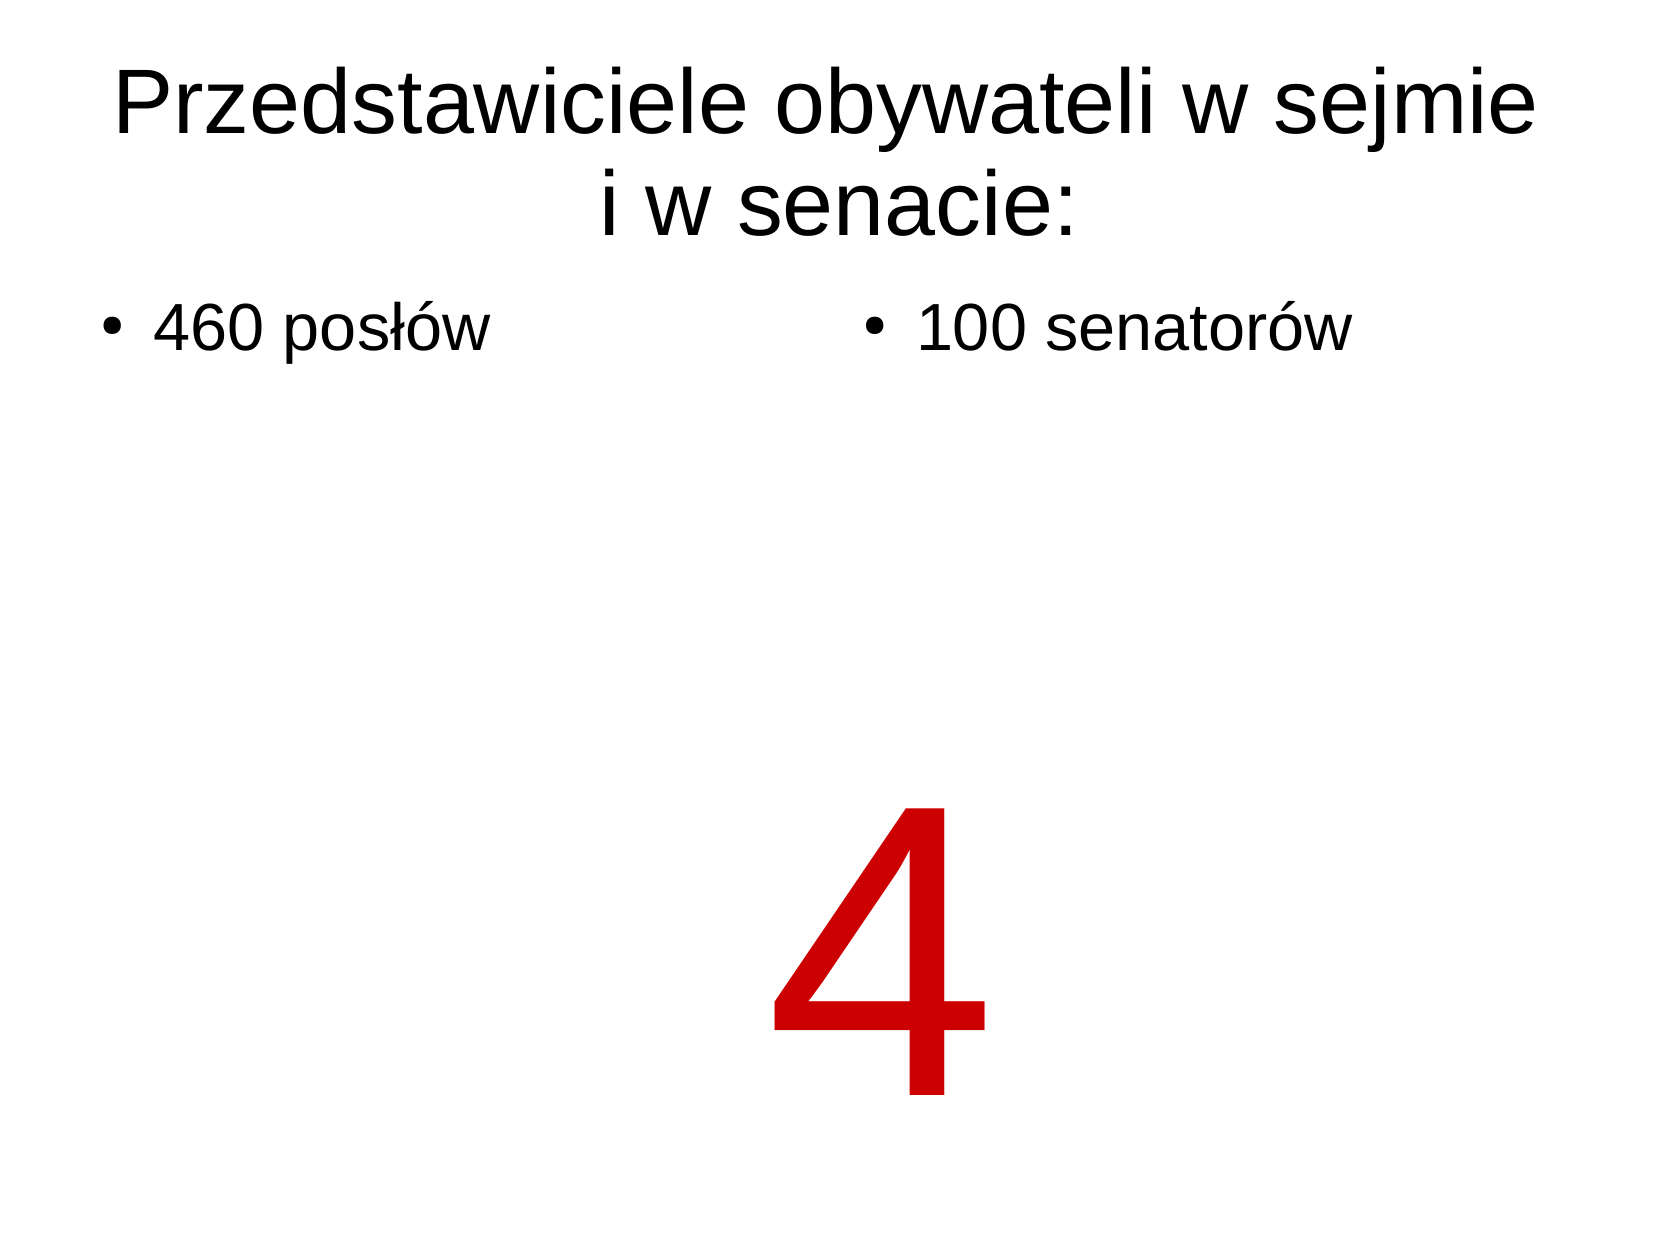

# Przedstawiciele obywateli w sejmie i w senacie:
460 posłów
100 senatorów
4